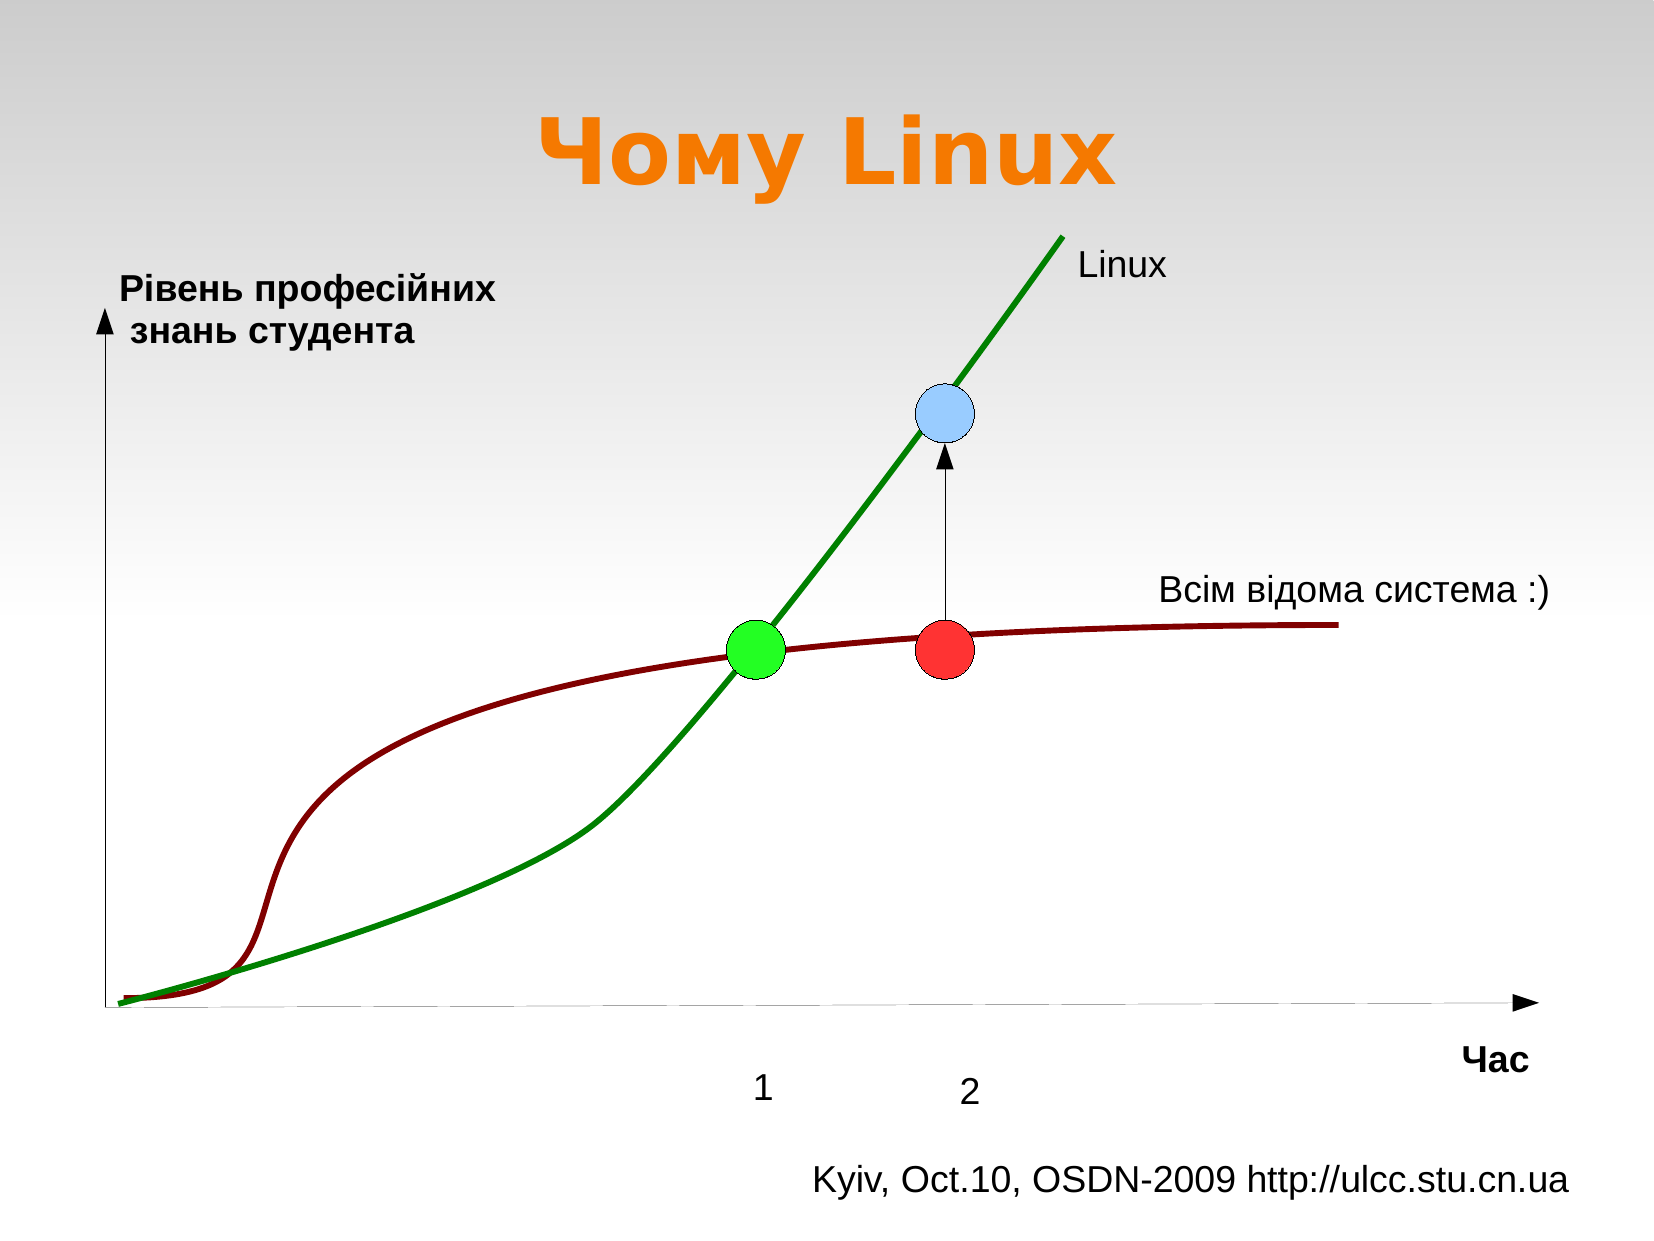

# Чому Linux
Linux
Рівень професійних
 знань студента
Всім відома система :)
Час
1
2
Kyiv, Oct.10, OSDN-2009 http://ulcc.stu.cn.ua